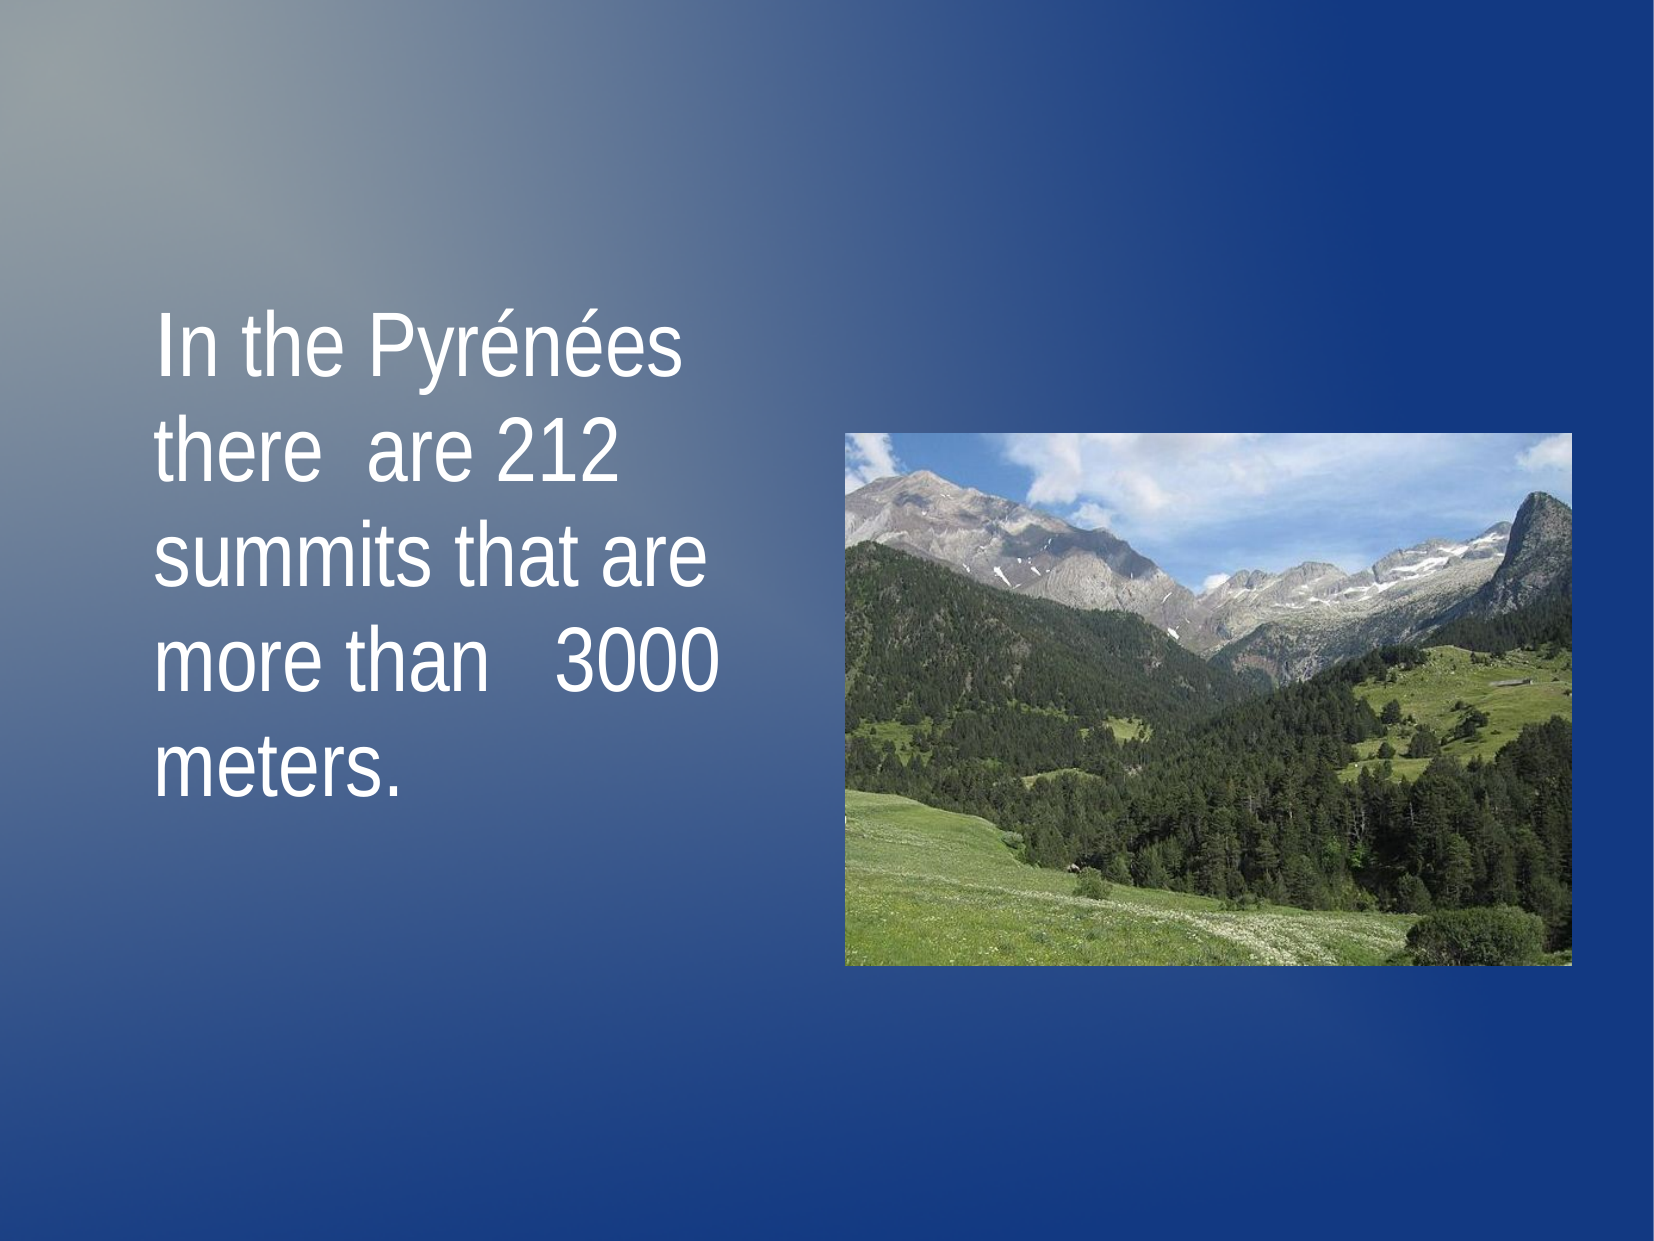

# In the Pyrénées there are 212 summits that are more than 3000 meters.